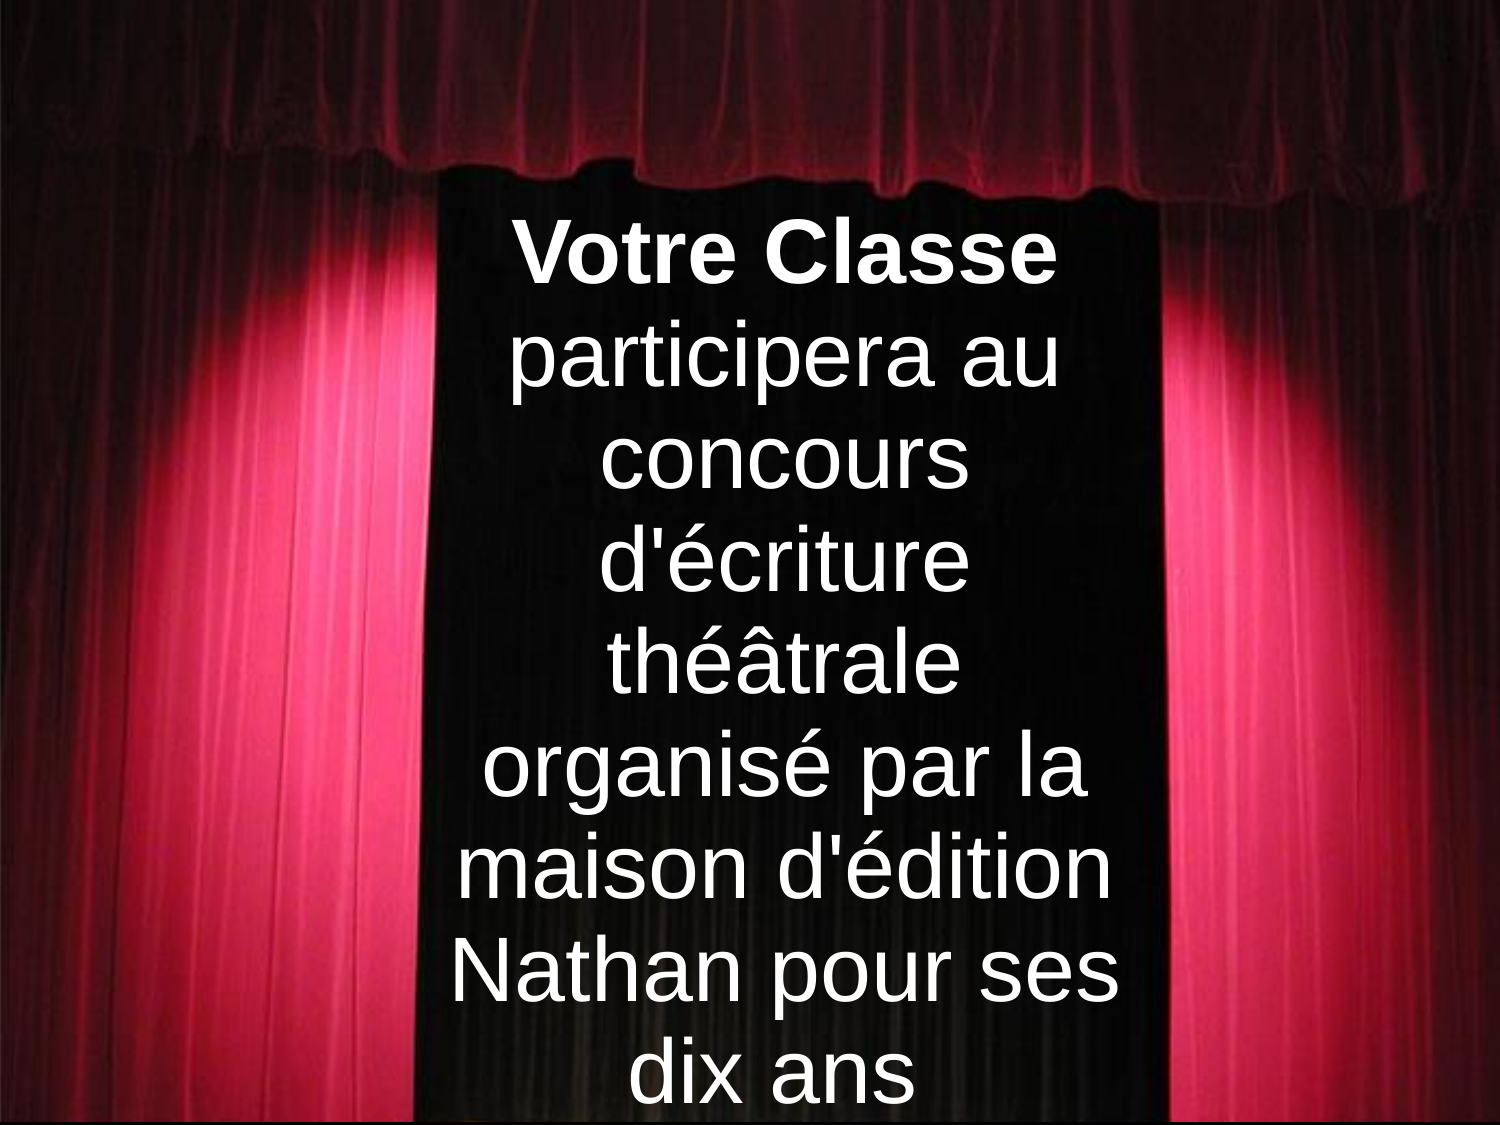

# Votre Classe participera au concours d'écriture théâtrale organisé par la maison d'édition Nathan pour ses dix ans
 VOTRE CLASSE
participera au concours d'écriture théâtrale organisé par la maison d'édition Nathan pour ses dix ans.